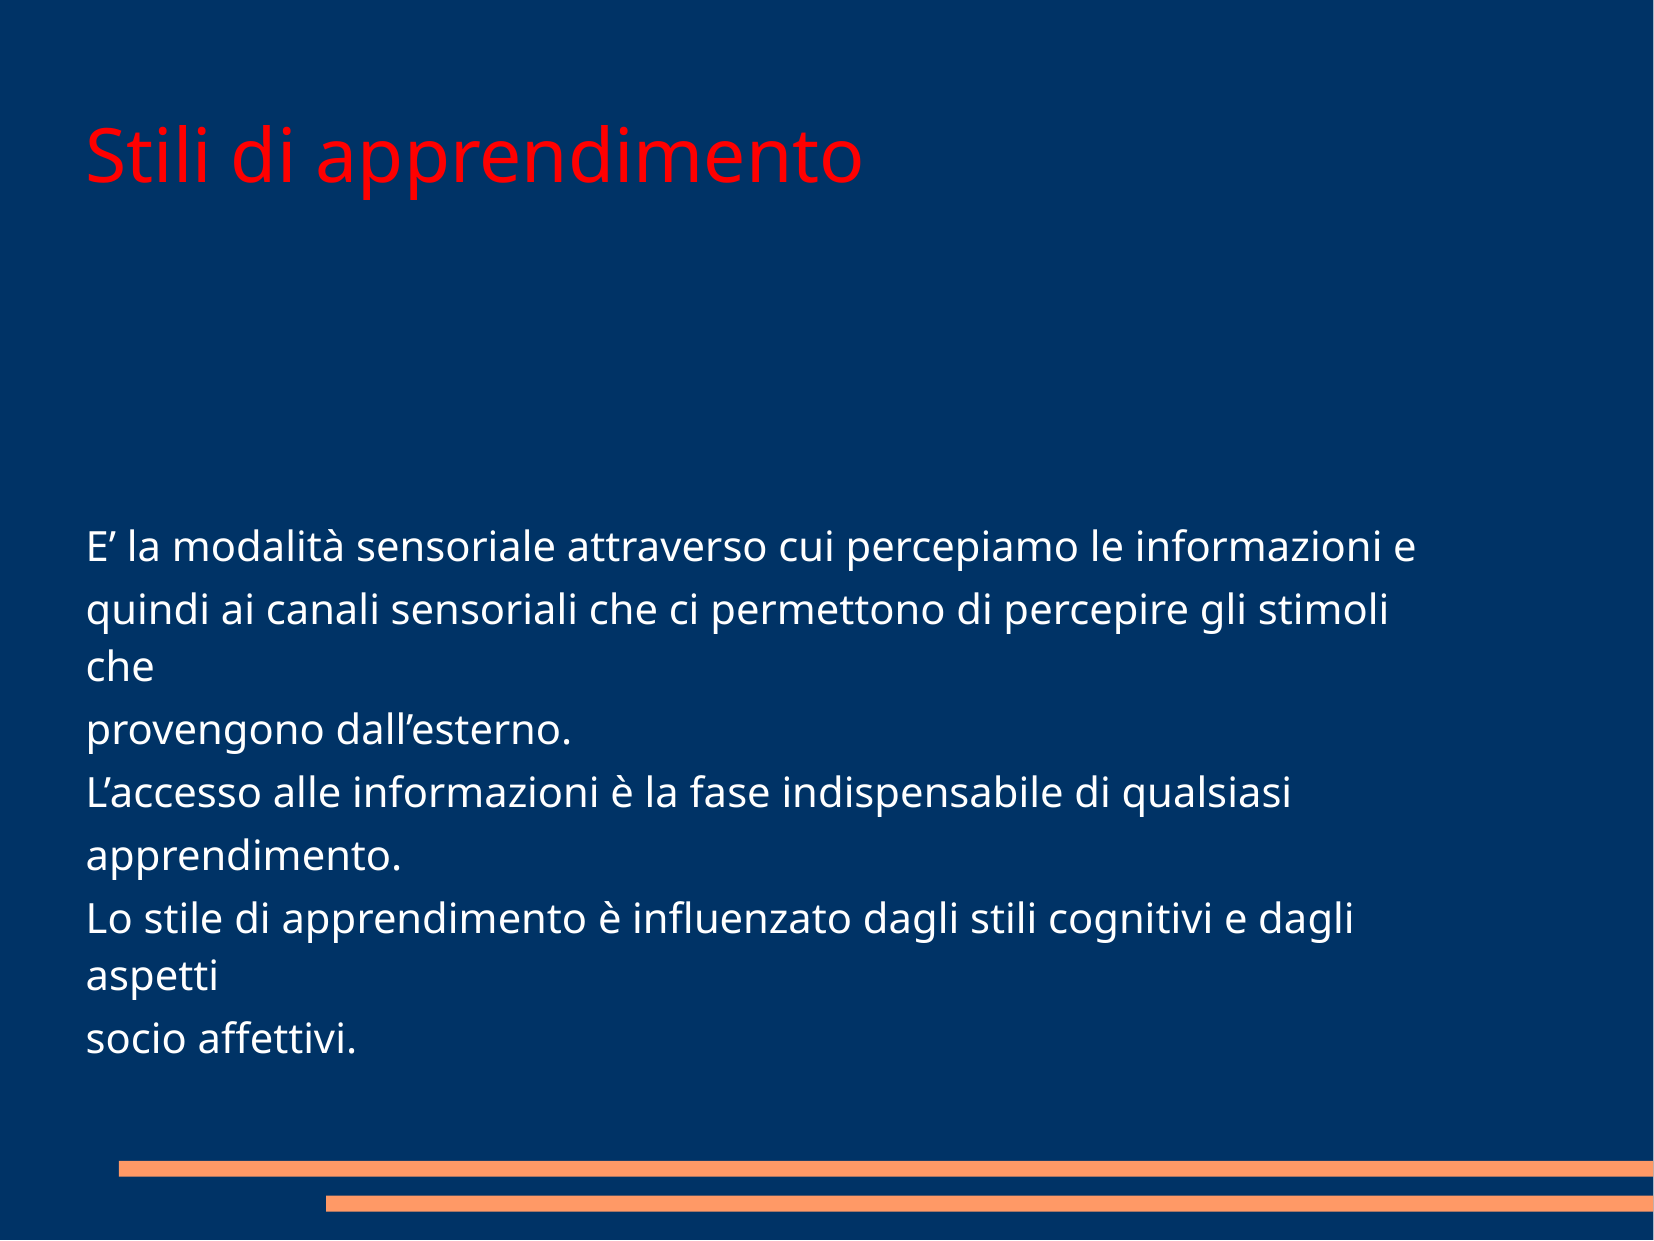

Stili di apprendimento
E’ la modalità sensoriale attraverso cui percepiamo le informazioni e
quindi ai canali sensoriali che ci permettono di percepire gli stimoli che
provengono dall’esterno.
L’accesso alle informazioni è la fase indispensabile di qualsiasi
apprendimento.
Lo stile di apprendimento è influenzato dagli stili cognitivi e dagli aspetti
socio affettivi.